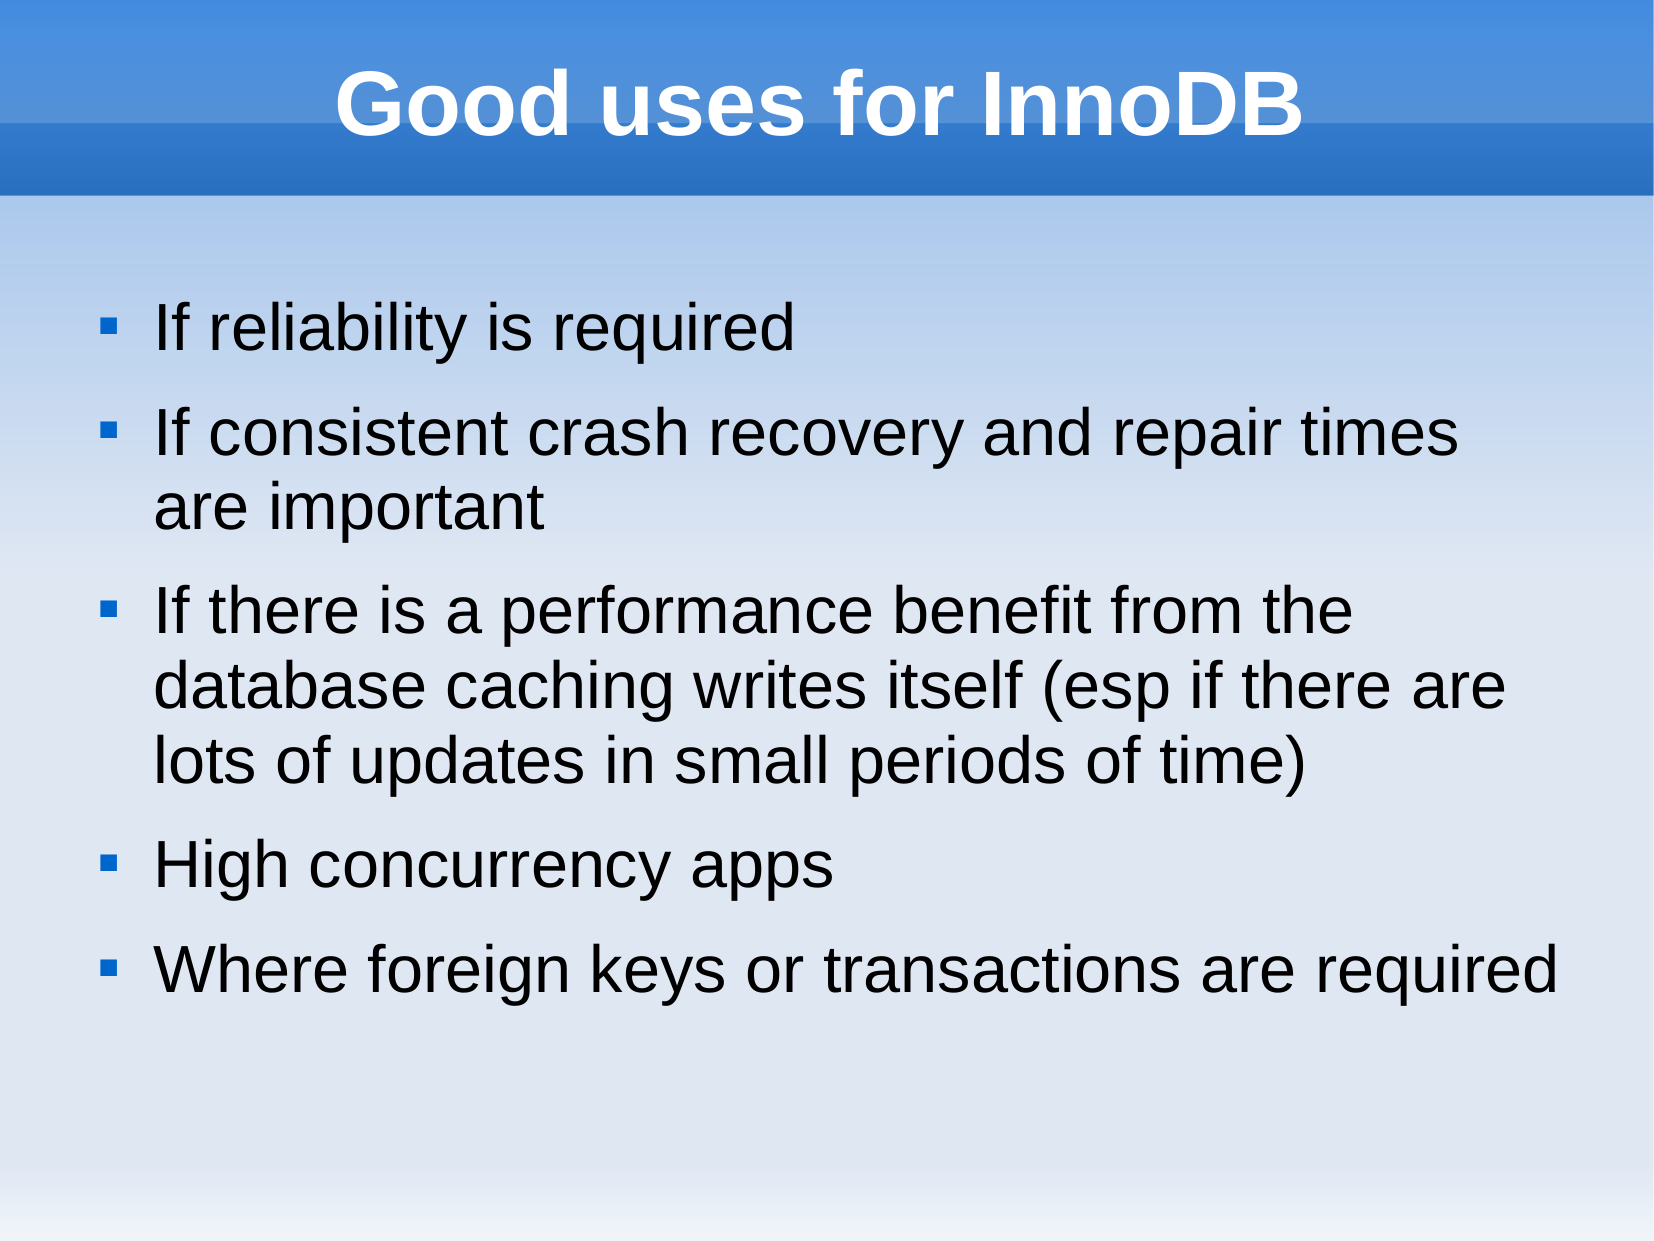

# Good uses for InnoDB
If reliability is required
If consistent crash recovery and repair times are important
If there is a performance benefit from the database caching writes itself (esp if there are lots of updates in small periods of time)
High concurrency apps
Where foreign keys or transactions are required